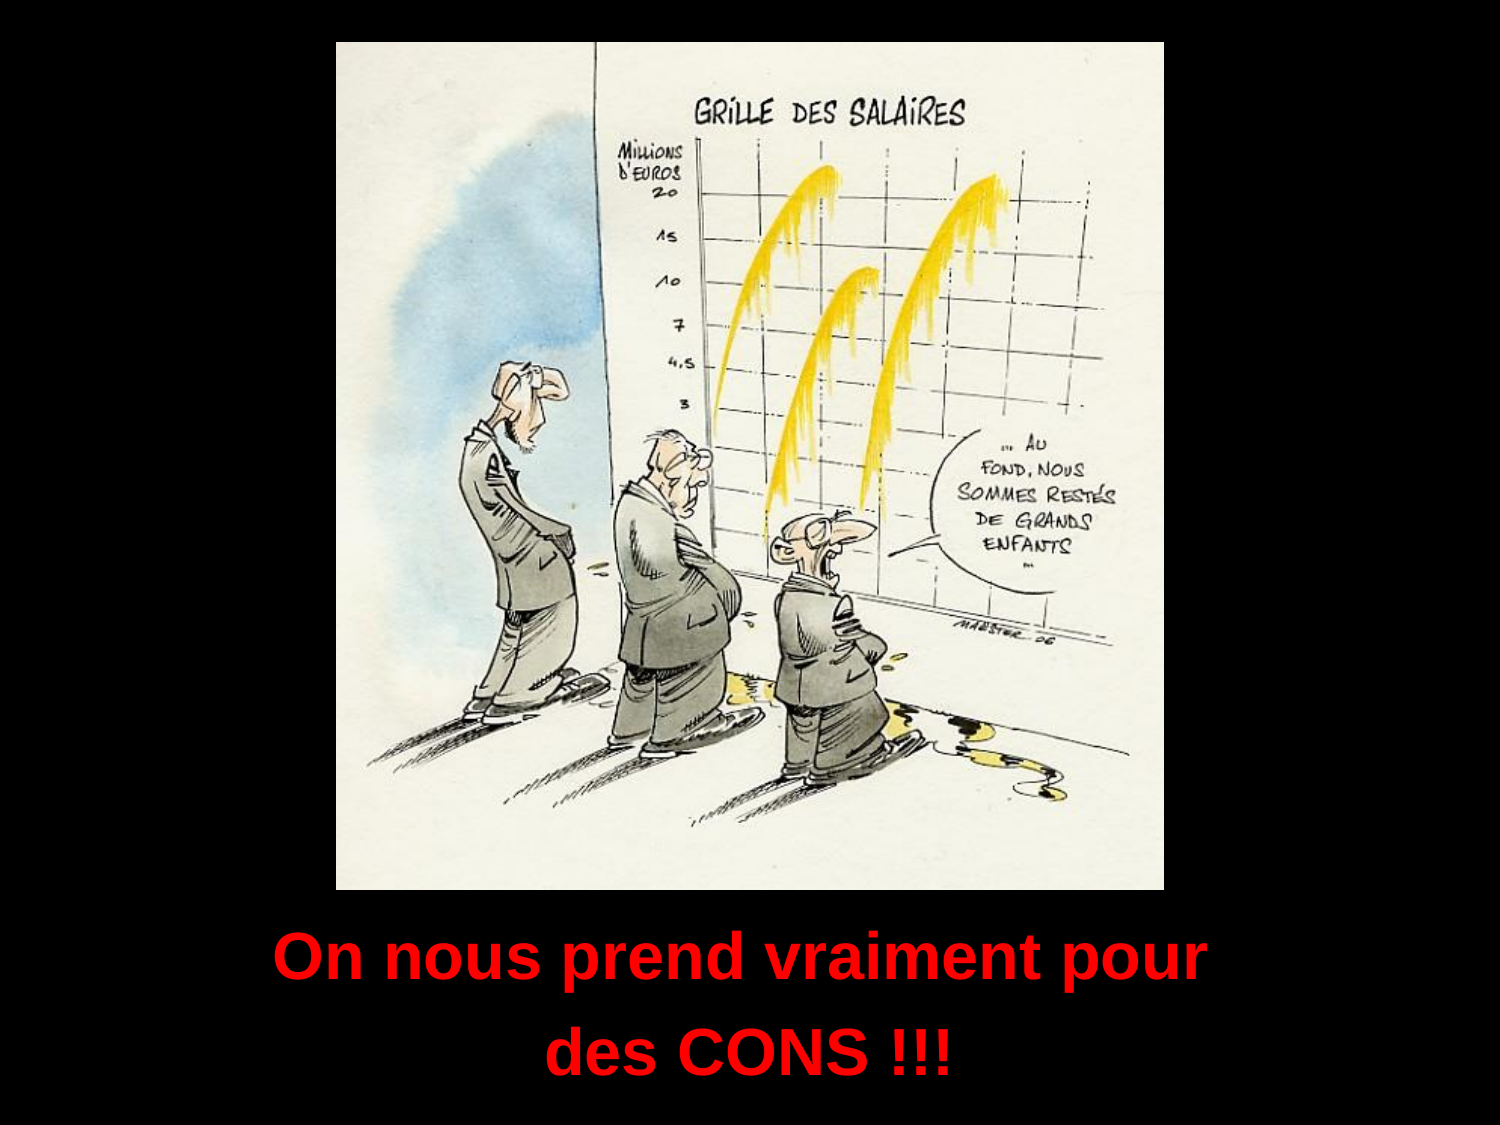

# On nous prend vraiment pour
des CONS !!!